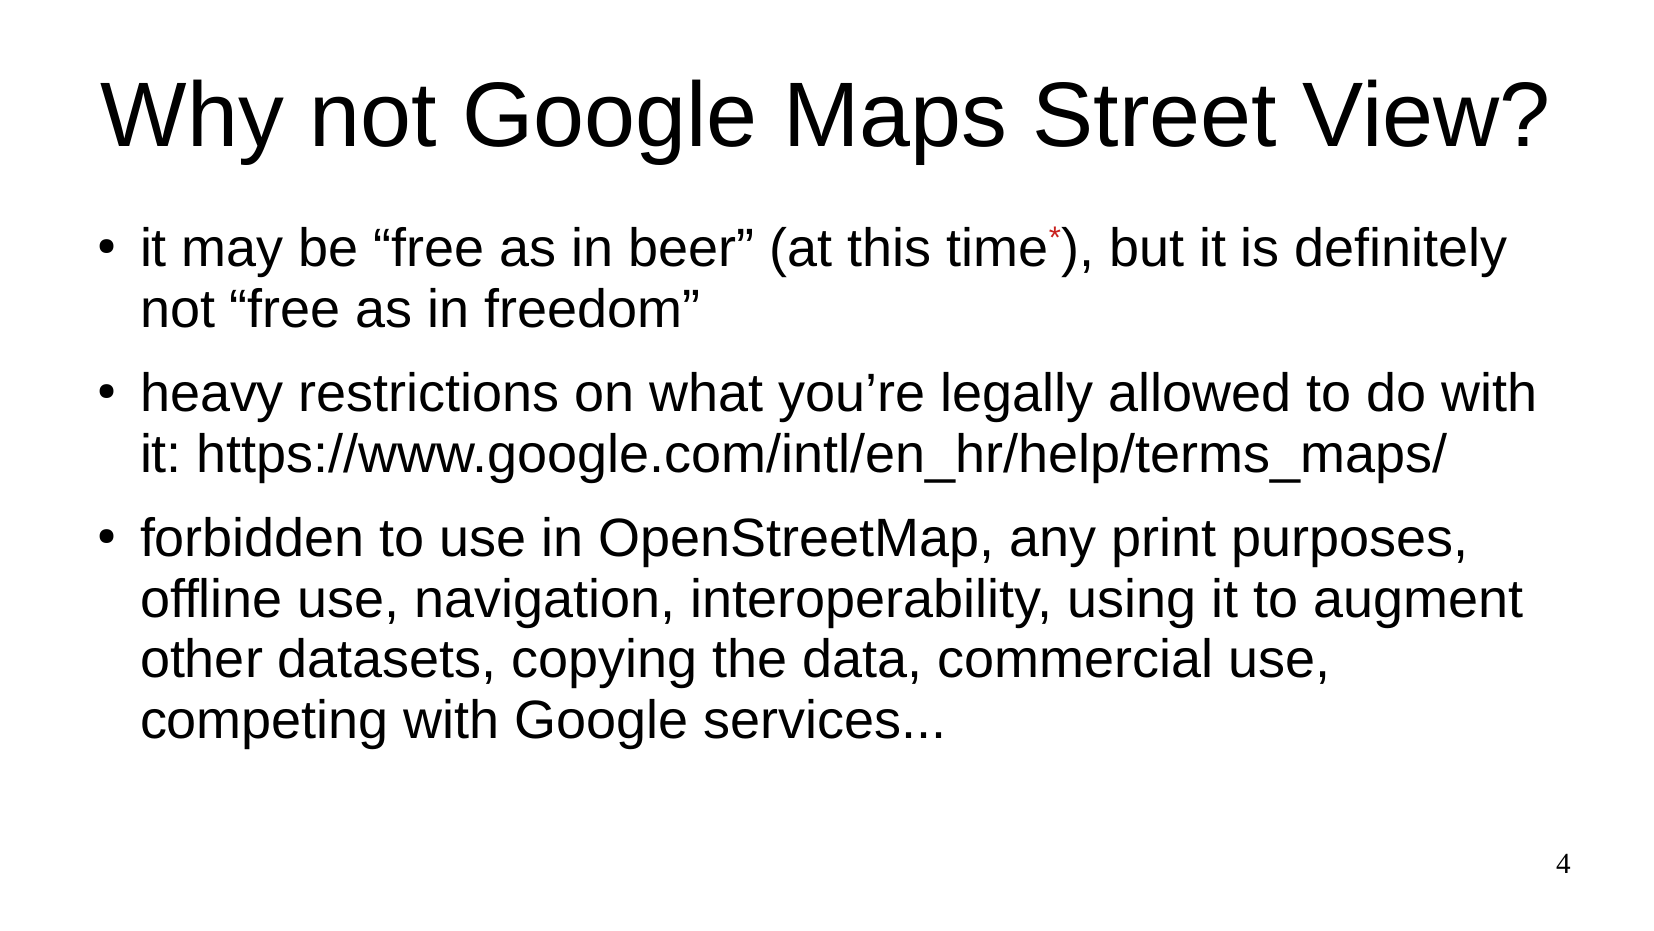

# Why not Google Maps Street View?
it may be “free as in beer” (at this time*), but it is definitely not “free as in freedom”
heavy restrictions on what you’re legally allowed to do with it: https://www.google.com/intl/en_hr/help/terms_maps/
forbidden to use in OpenStreetMap, any print purposes, offline use, navigation, interoperability, using it to augment other datasets, copying the data, commercial use, competing with Google services...
4